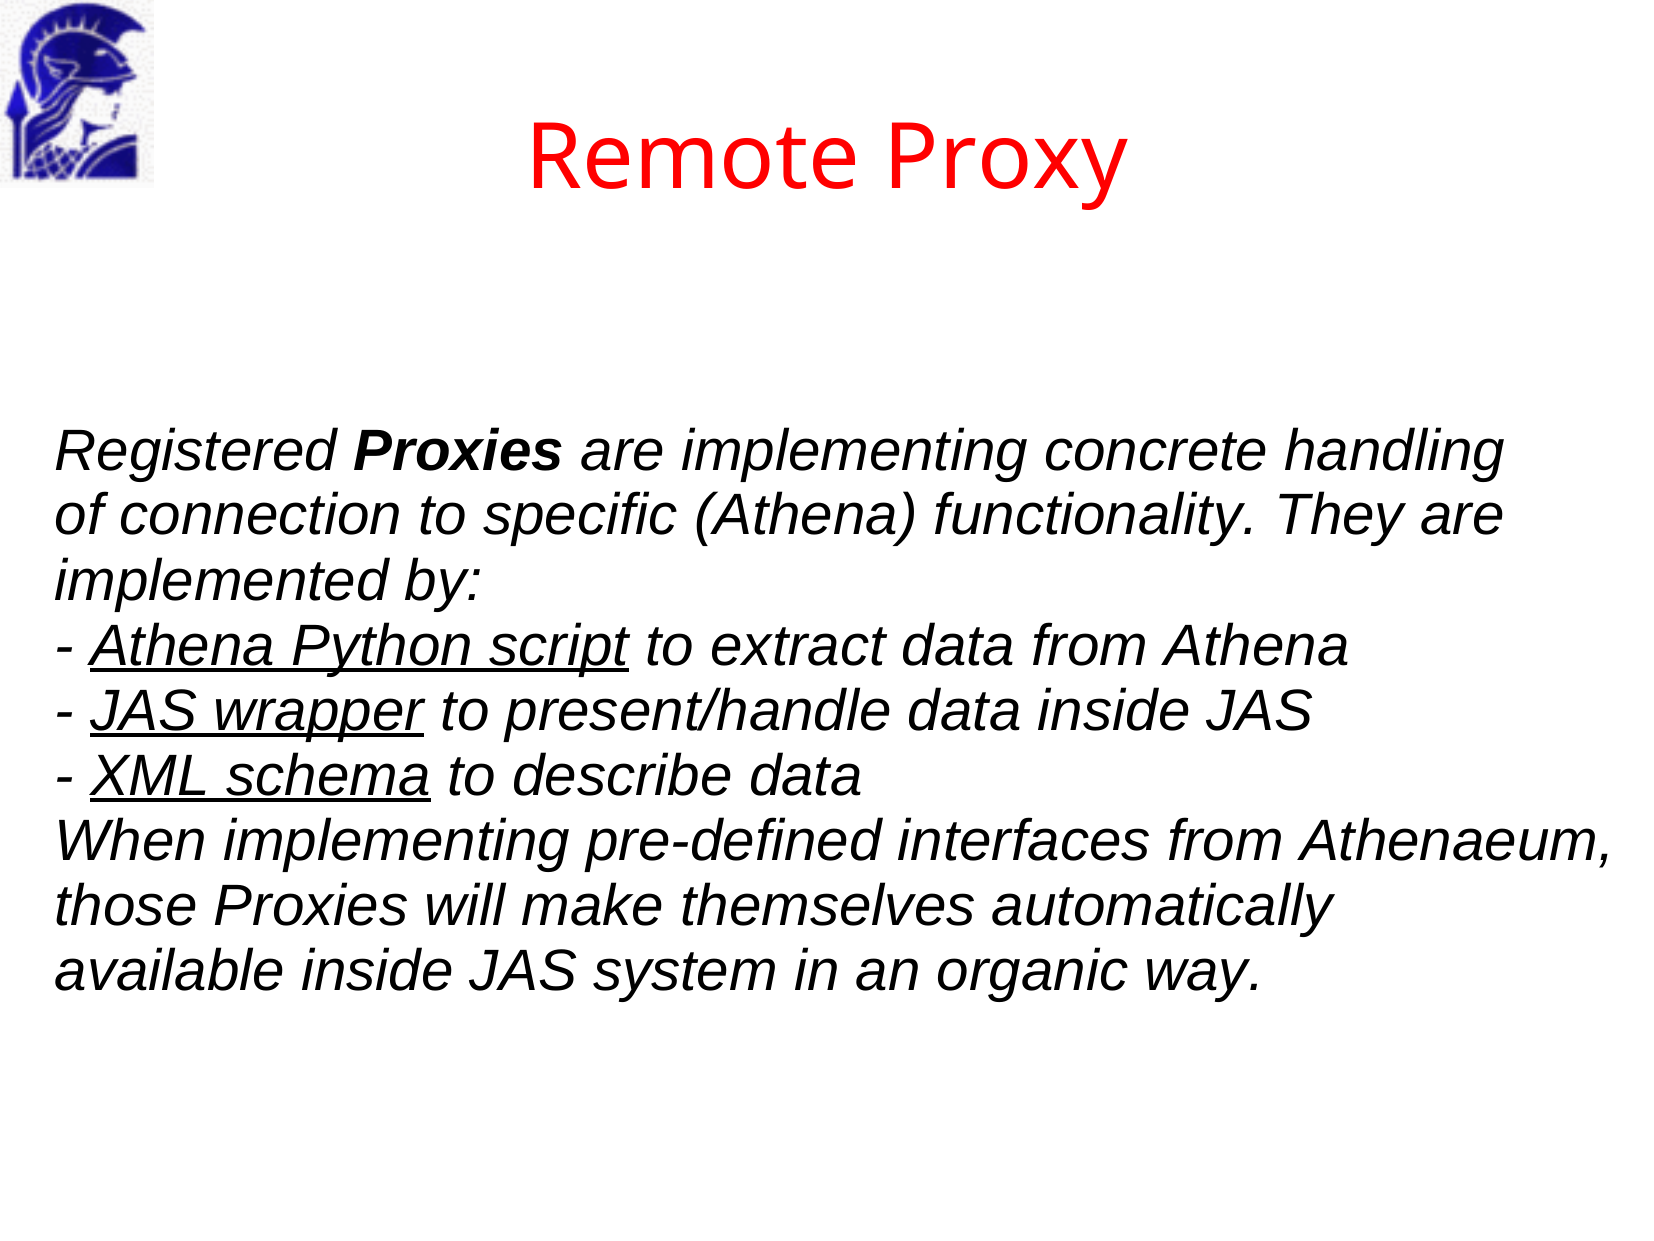

# Remote Proxy
Registered Proxies are implementing concrete handling
of connection to specific (Athena) functionality. They are
implemented by:
- Athena Python script to extract data from Athena
- JAS wrapper to present/handle data inside JAS
- XML schema to describe data
When implementing pre-defined interfaces from Athenaeum,
those Proxies will make themselves automatically
available inside JAS system in an organic way.